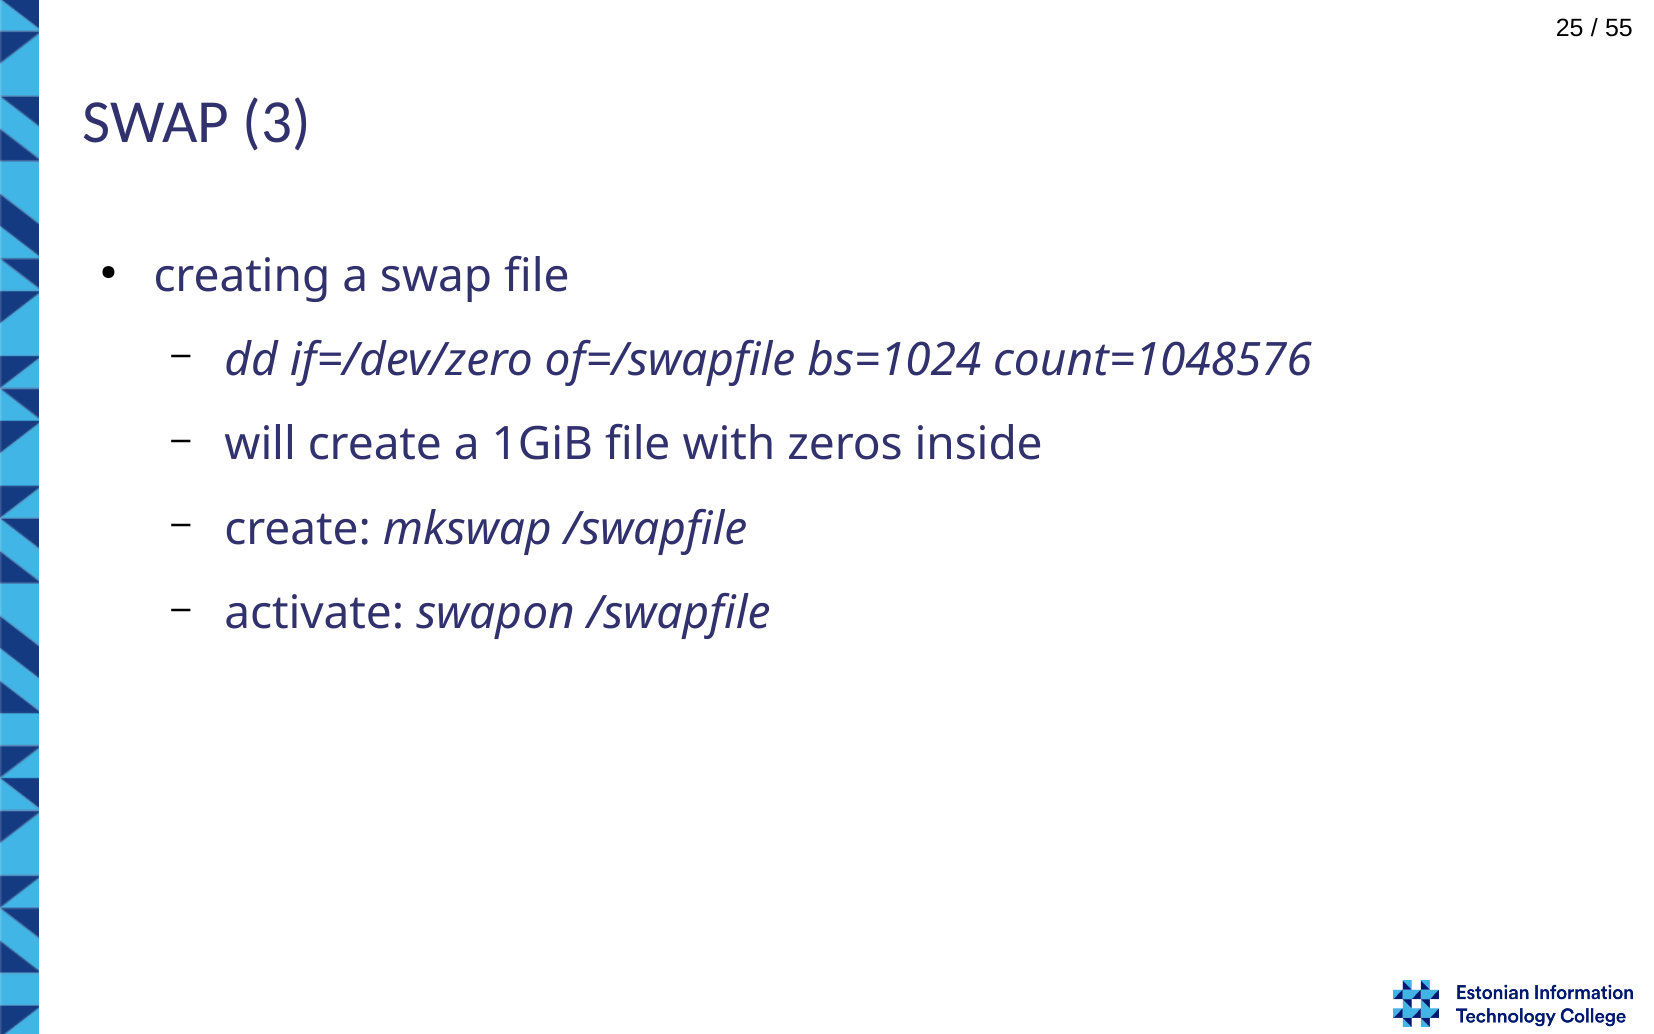

# SWAP (3)
creating a swap file
dd if=/dev/zero of=/swapfile bs=1024 count=1048576
will create a 1GiB file with zeros inside
create: mkswap /swapfile
activate: swapon /swapfile